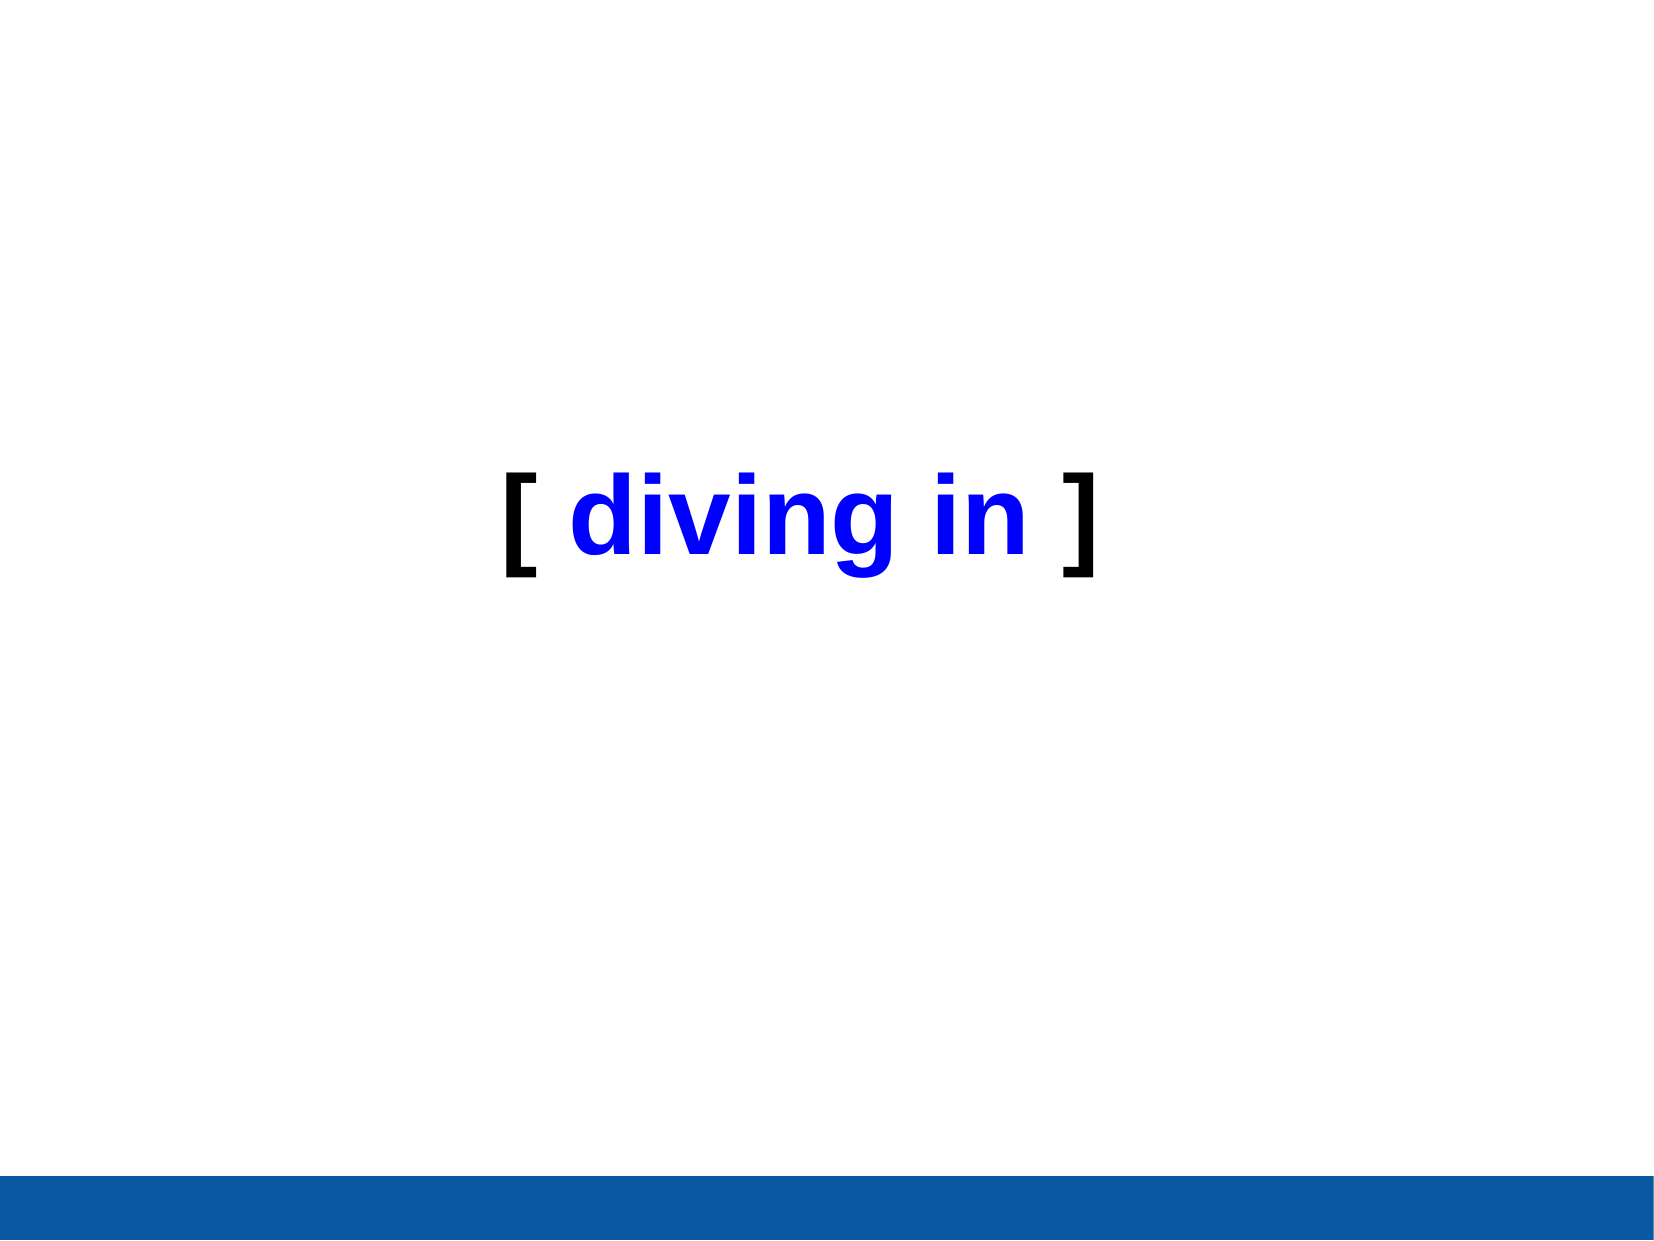

[ diving in ]
# [ demo ]